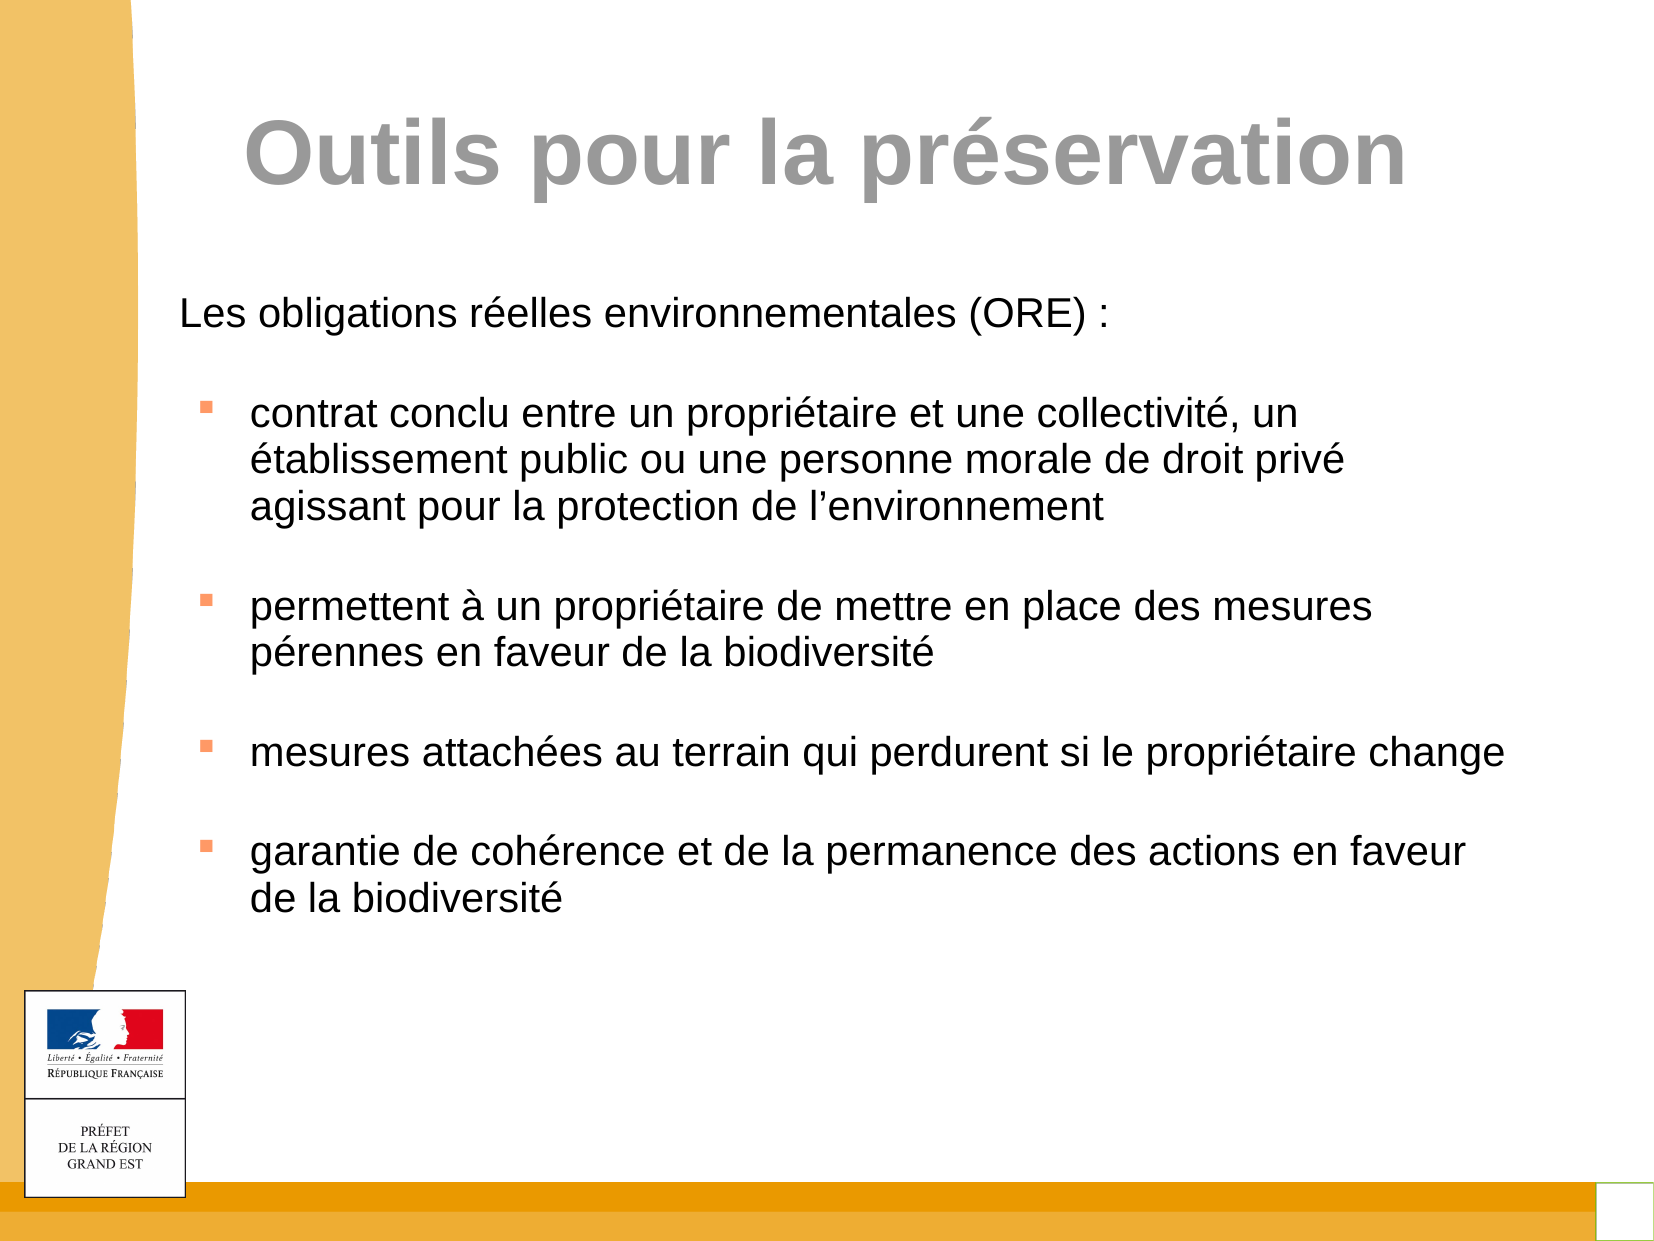

# Outils pour la préservation
Les obligations réelles environnementales (ORE) :
contrat conclu entre un propriétaire et une collectivité, un établissement public ou une personne morale de droit privé agissant pour la protection de l’environnement
permettent à un propriétaire de mettre en place des mesures pérennes en faveur de la biodiversité
mesures attachées au terrain qui perdurent si le propriétaire change
garantie de cohérence et de la permanence des actions en faveur de la biodiversité